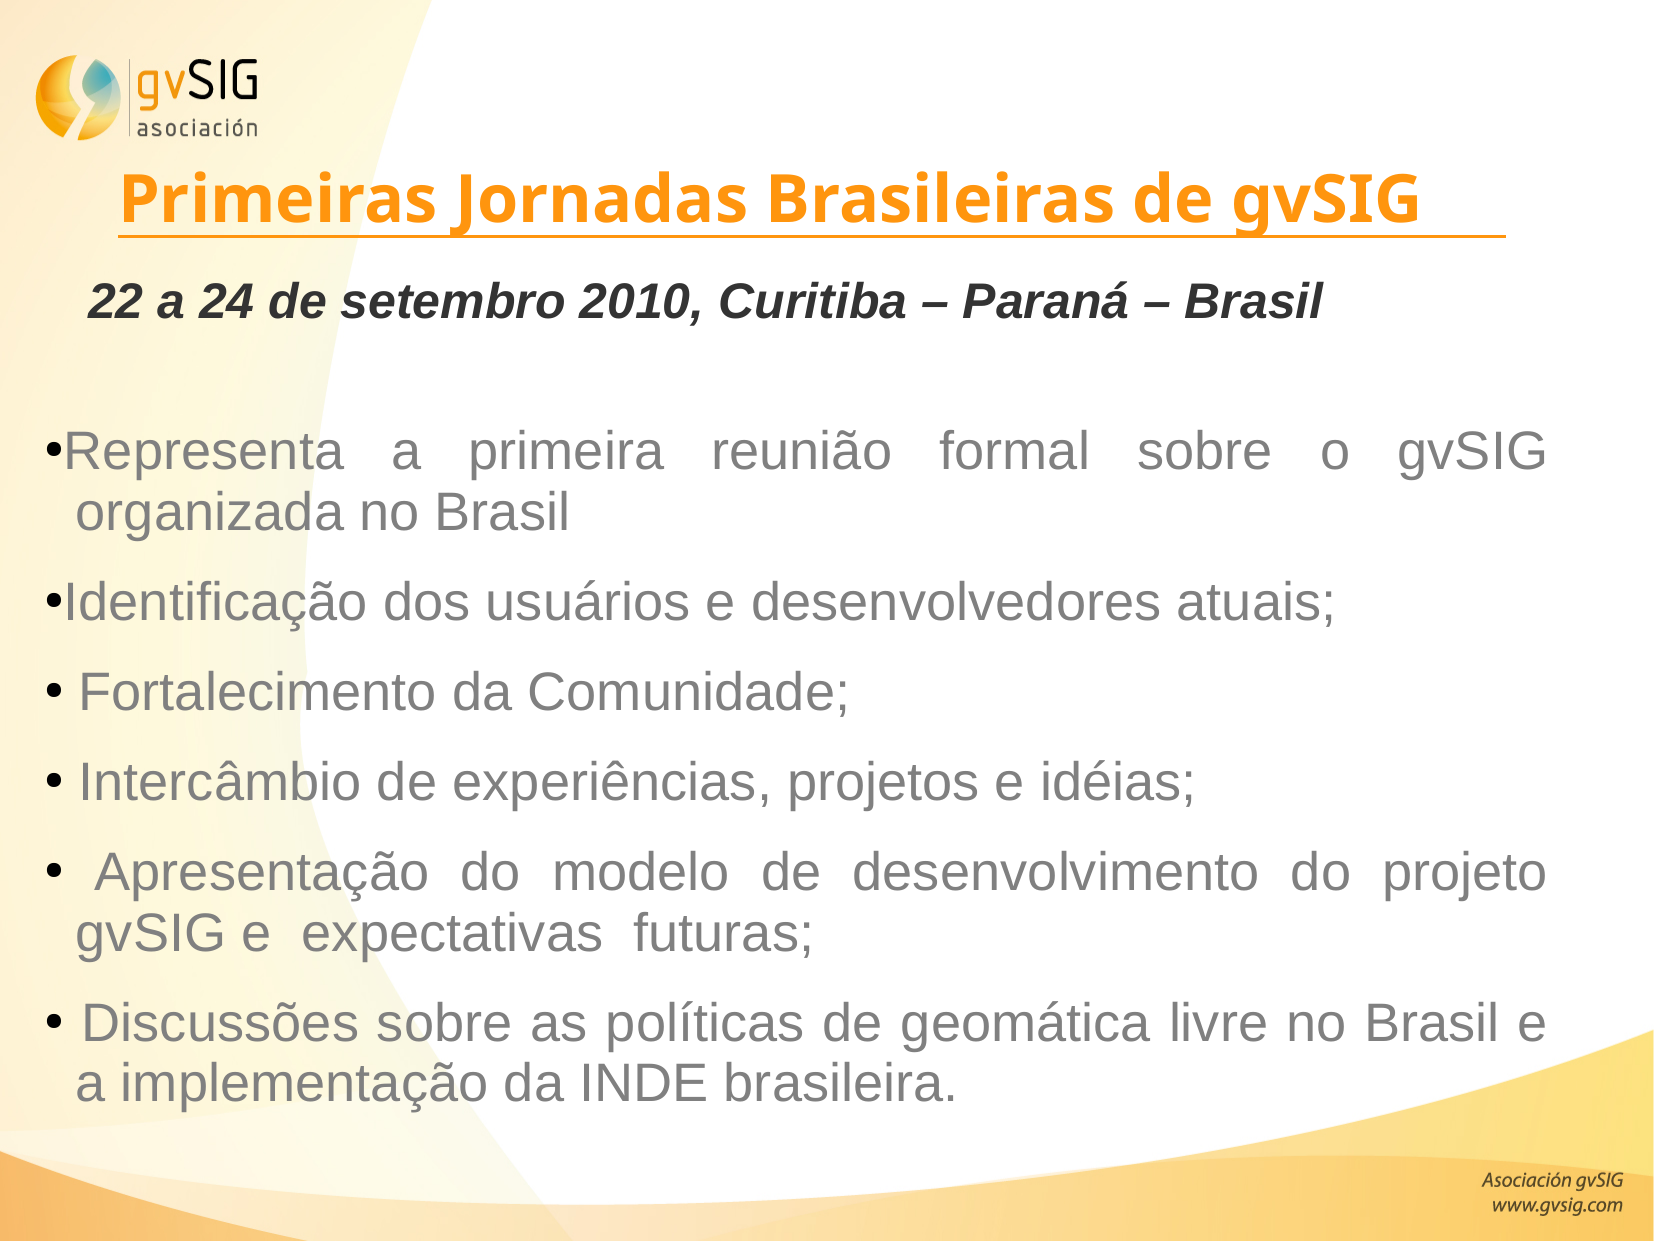

# Primeiras Jornadas Brasileiras de gvSIG
22 a 24 de setembro 2010, Curitiba – Paraná – Brasil
Representa a primeira reunião formal sobre o gvSIG organizada no Brasil
Identificação dos usuários e desenvolvedores atuais;
 Fortalecimento da Comunidade;
 Intercâmbio de experiências, projetos e idéias;
 Apresentação do modelo de desenvolvimento do projeto gvSIG e expectativas futuras;
 Discussões sobre as políticas de geomática livre no Brasil e a implementação da INDE brasileira.